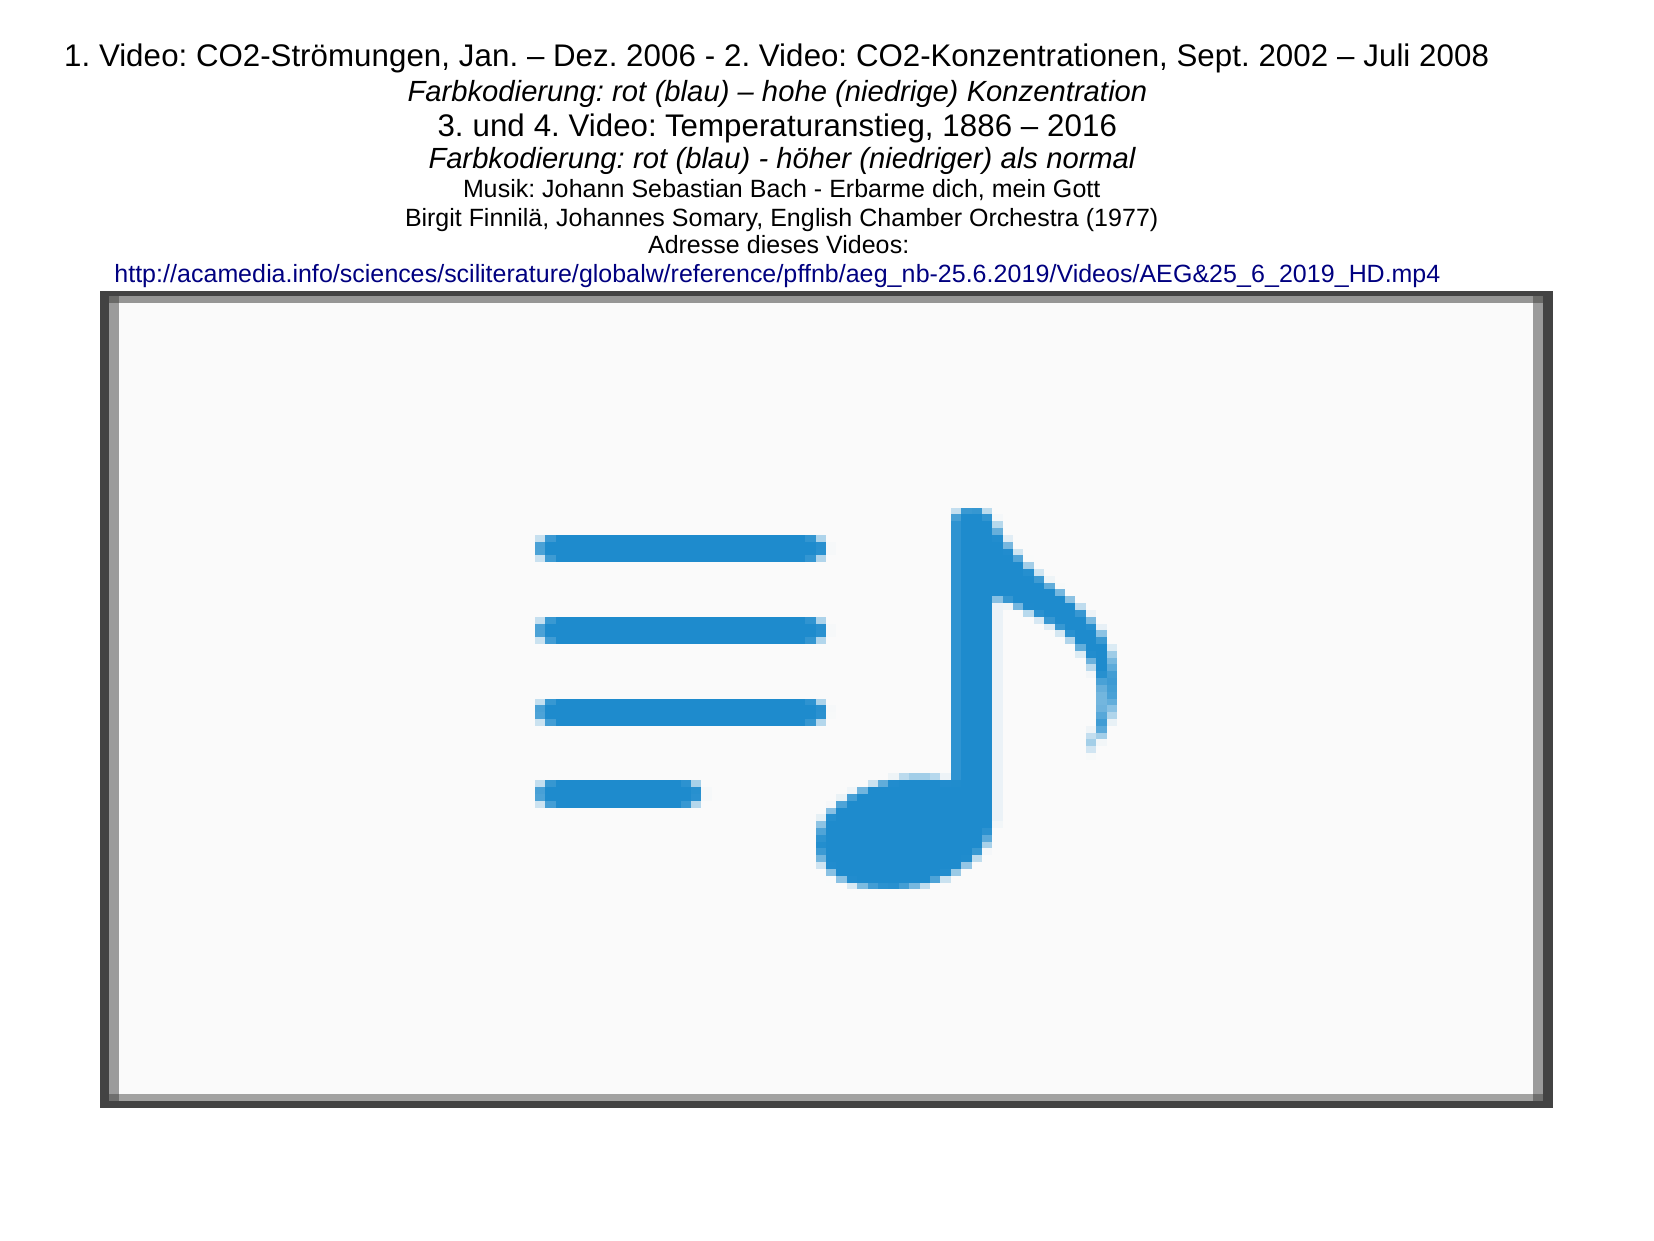

# 1. Video: CO2-Strömungen, Jan. – Dez. 2006 - 2. Video: CO2-Konzentrationen, Sept. 2002 – Juli 2008 Farbkodierung: rot (blau) – hohe (niedrige) Konzentration 3. und 4. Video: Temperaturanstieg, 1886 – 2016 Farbkodierung: rot (blau) - höher (niedriger) als normal Musik: Johann Sebastian Bach - Erbarme dich, mein Gott Birgit Finnilä, Johannes Somary, English Chamber Orchestra (1977) Adresse dieses Videos: http://acamedia.info/sciences/sciliterature/globalw/reference/pffnb/aeg_nb-25.6.2019/Videos/AEG&25_6_2019_HD.mp4